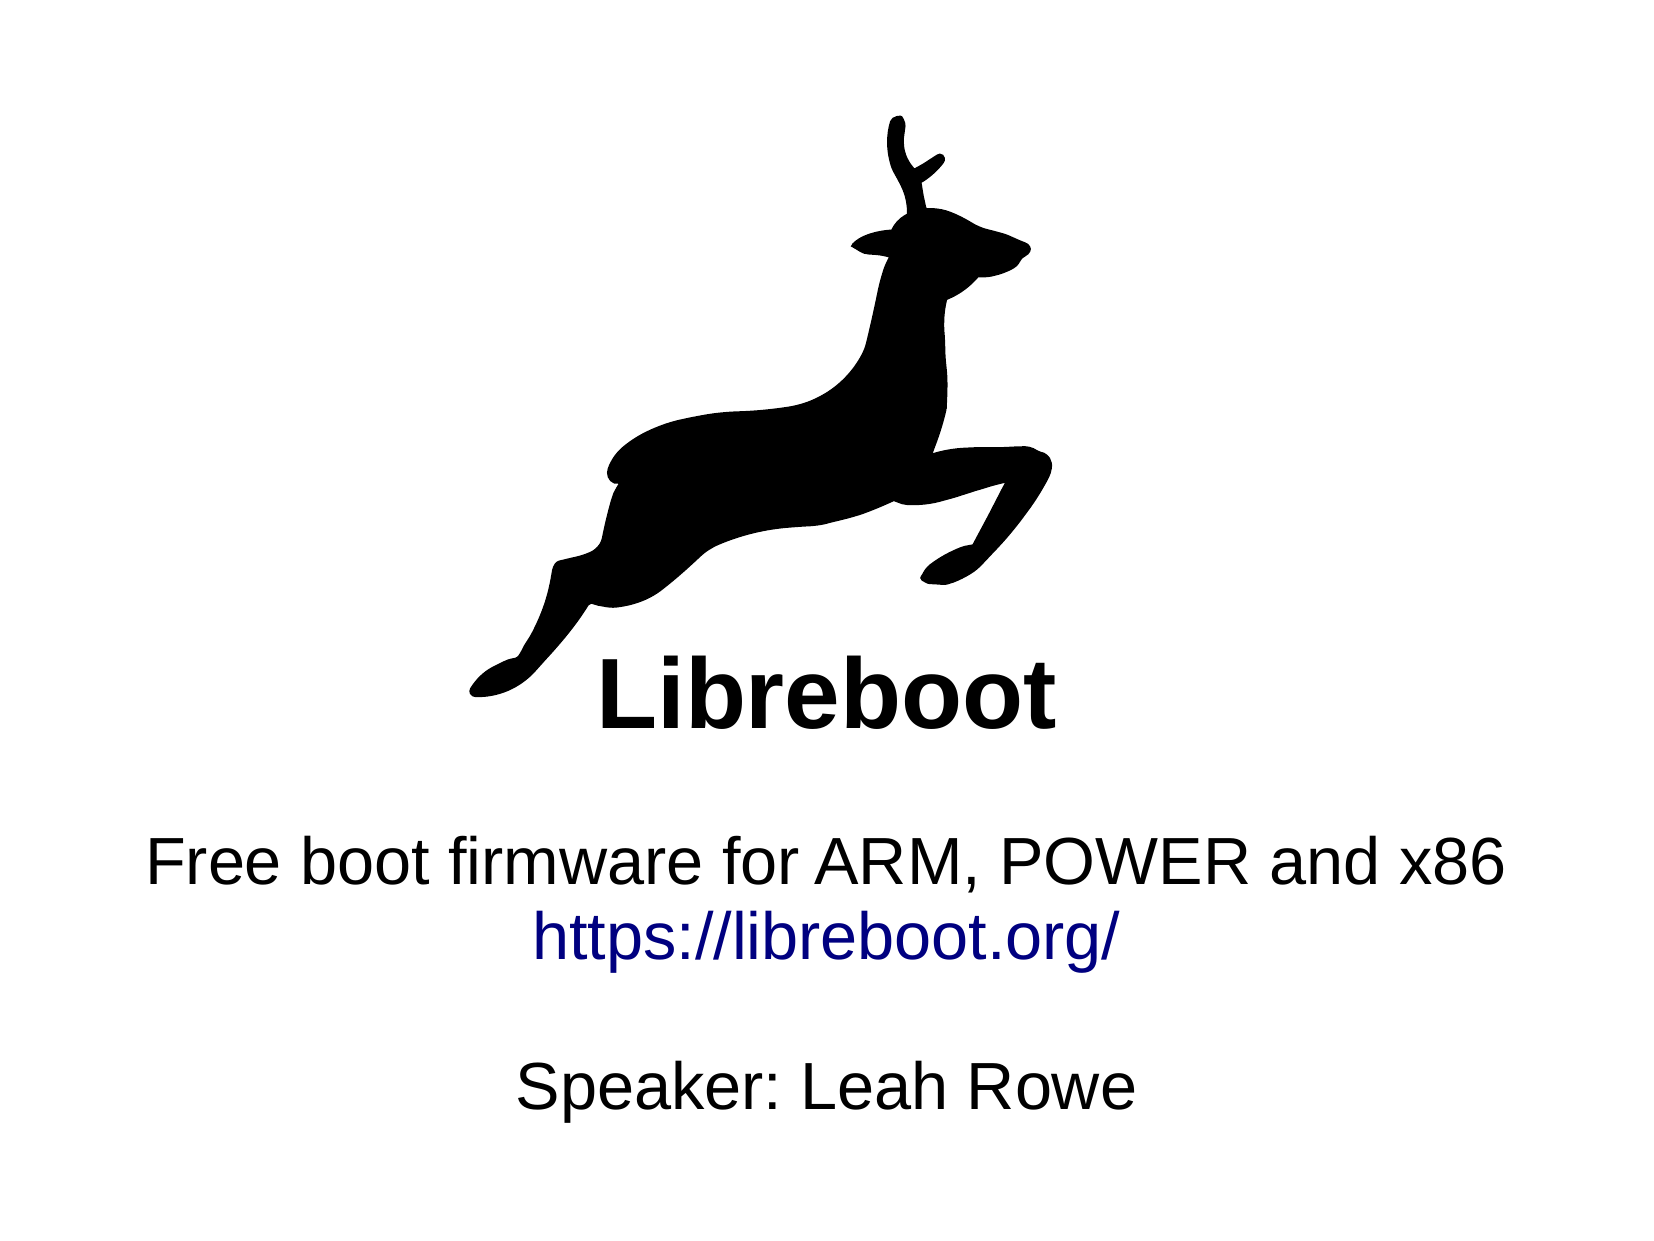

# Libreboot
Free boot firmware for ARM, POWER and x86
https://libreboot.org/
Speaker: Leah Rowe